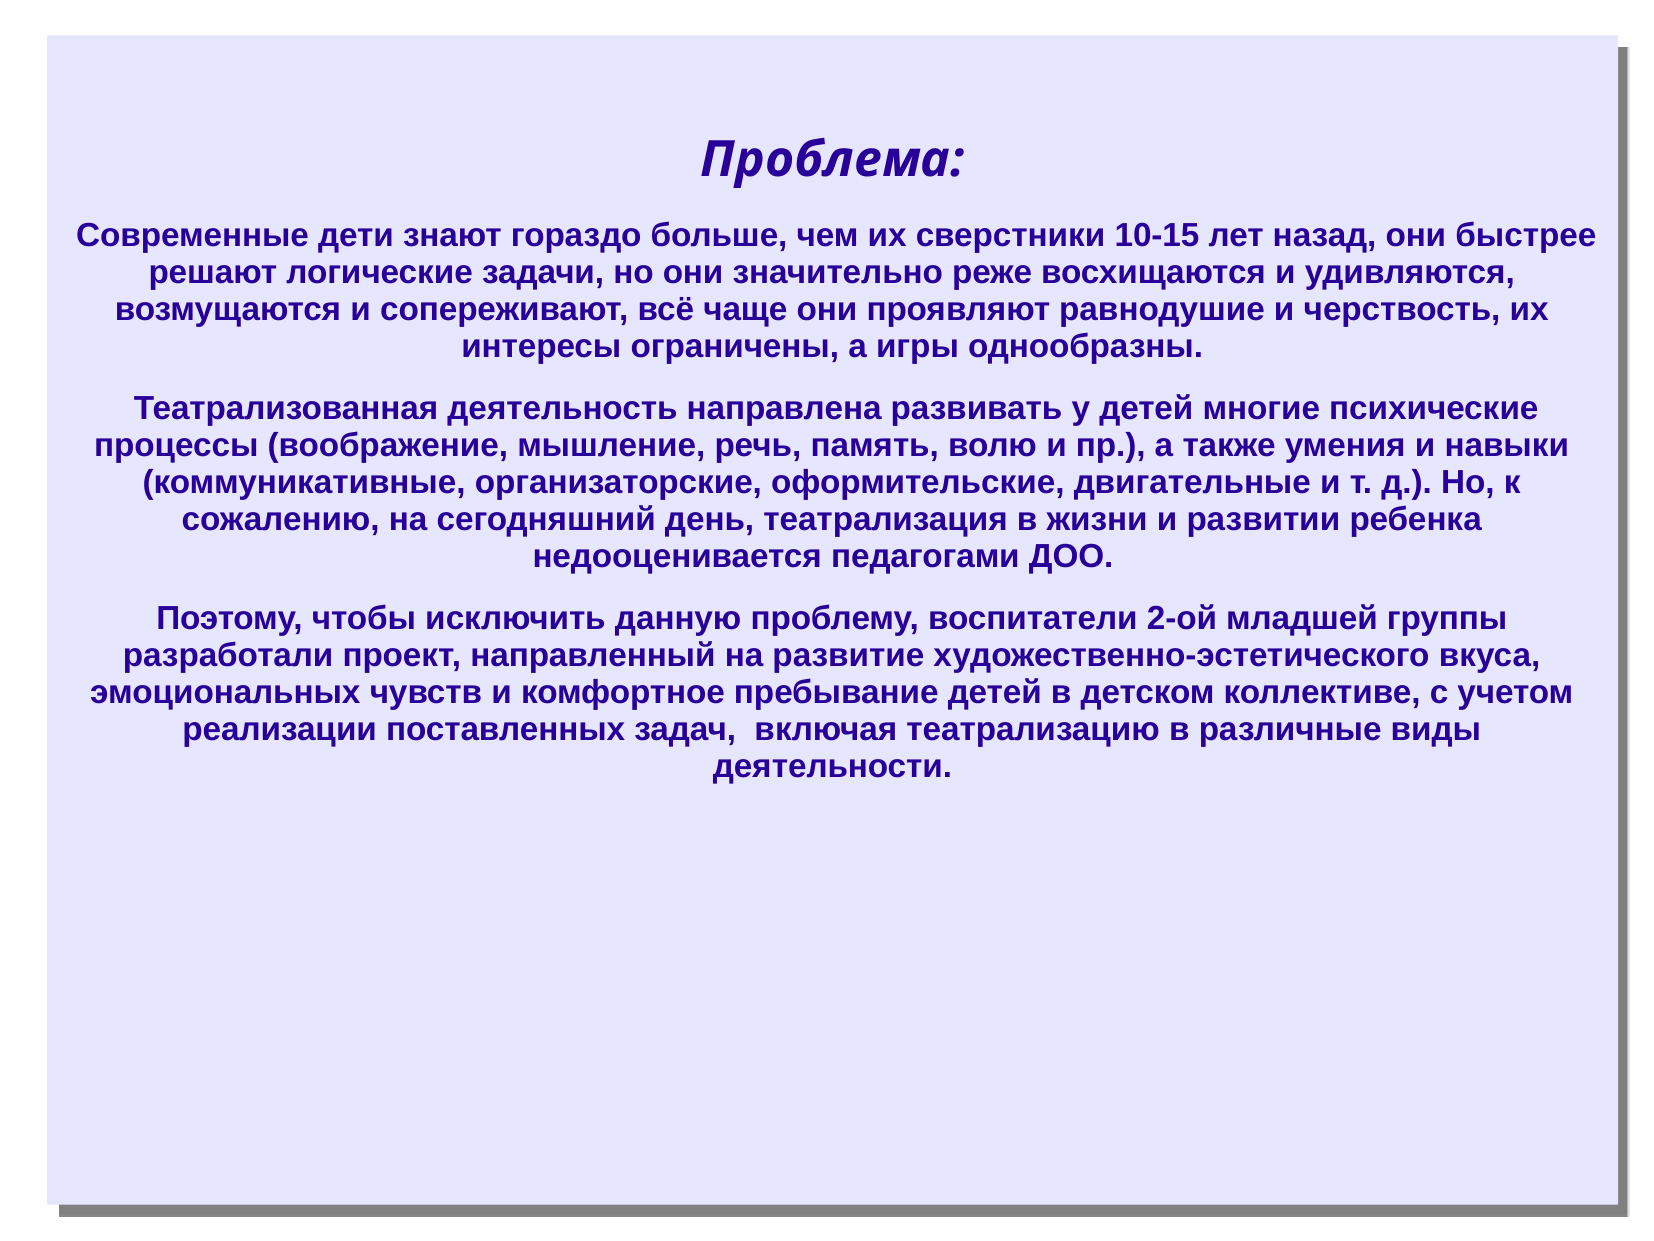

Проблема:
 Современные дети знают гораздо больше, чем их сверстники 10-15 лет назад, они быстрее решают логические задачи, но они значительно реже восхищаются и удивляются, возмущаются и сопереживают, всё чаще они проявляют равнодушие и черствость, их интересы ограничены, а игры однообразны.
 Театрализованная деятельность направлена развивать у детей многие психические процессы (воображение, мышление, речь, память, волю и пр.), а также умения и навыки (коммуникативные, организаторские, оформительские, двигательные и т. д.). Но, к сожалению, на сегодняшний день, театрализация в жизни и развитии ребенка недооценивается педагогами ДОО.
Поэтому, чтобы исключить данную проблему, воспитатели 2-ой младшей группы разработали проект, направленный на развитие художественно-эстетического вкуса, эмоциональных чувств и комфортное пребывание детей в детском коллективе, с учетом реализации поставленных задач, включая театрализацию в различные виды деятельности.